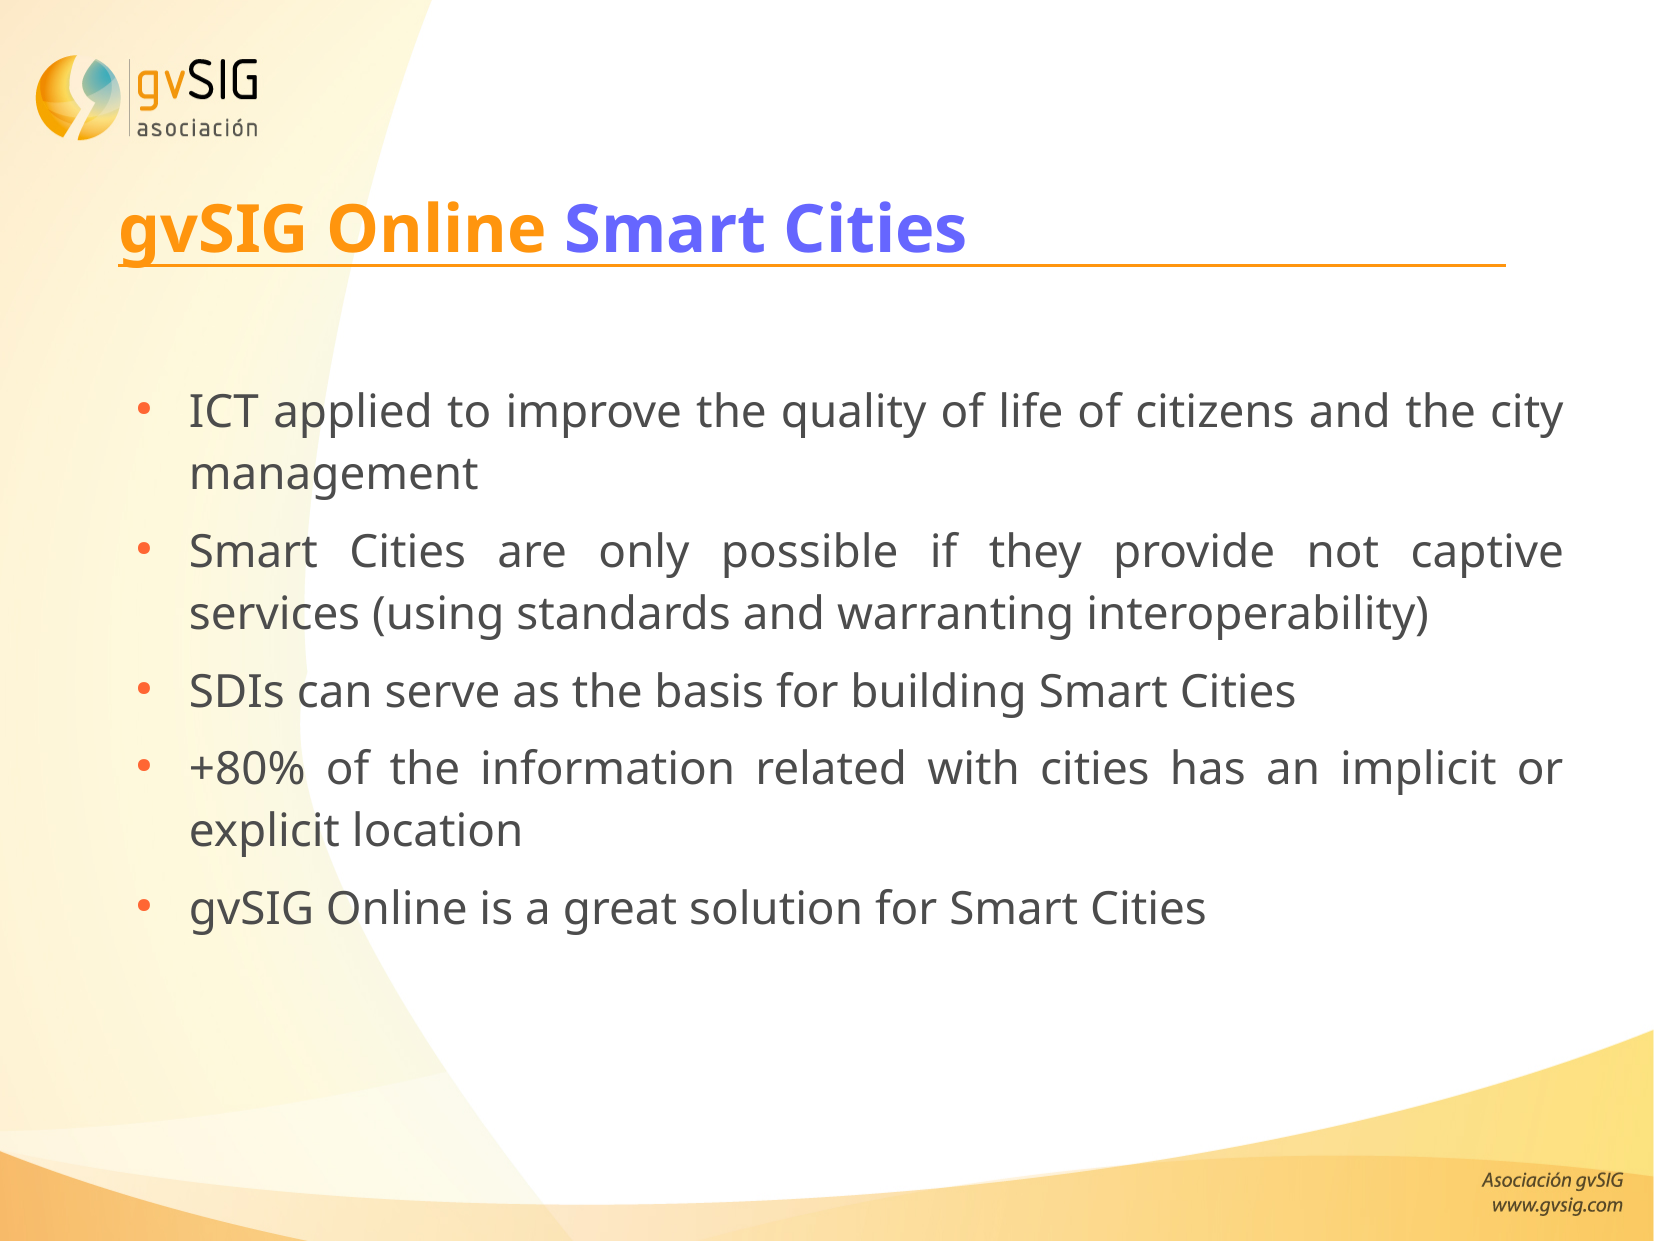

# gvSIG Online Smart Cities
ICT applied to improve the quality of life of citizens and the city management
Smart Cities are only possible if they provide not captive services (using standards and warranting interoperability)
SDIs can serve as the basis for building Smart Cities
+80% of the information related with cities has an implicit or explicit location
gvSIG Online is a great solution for Smart Cities